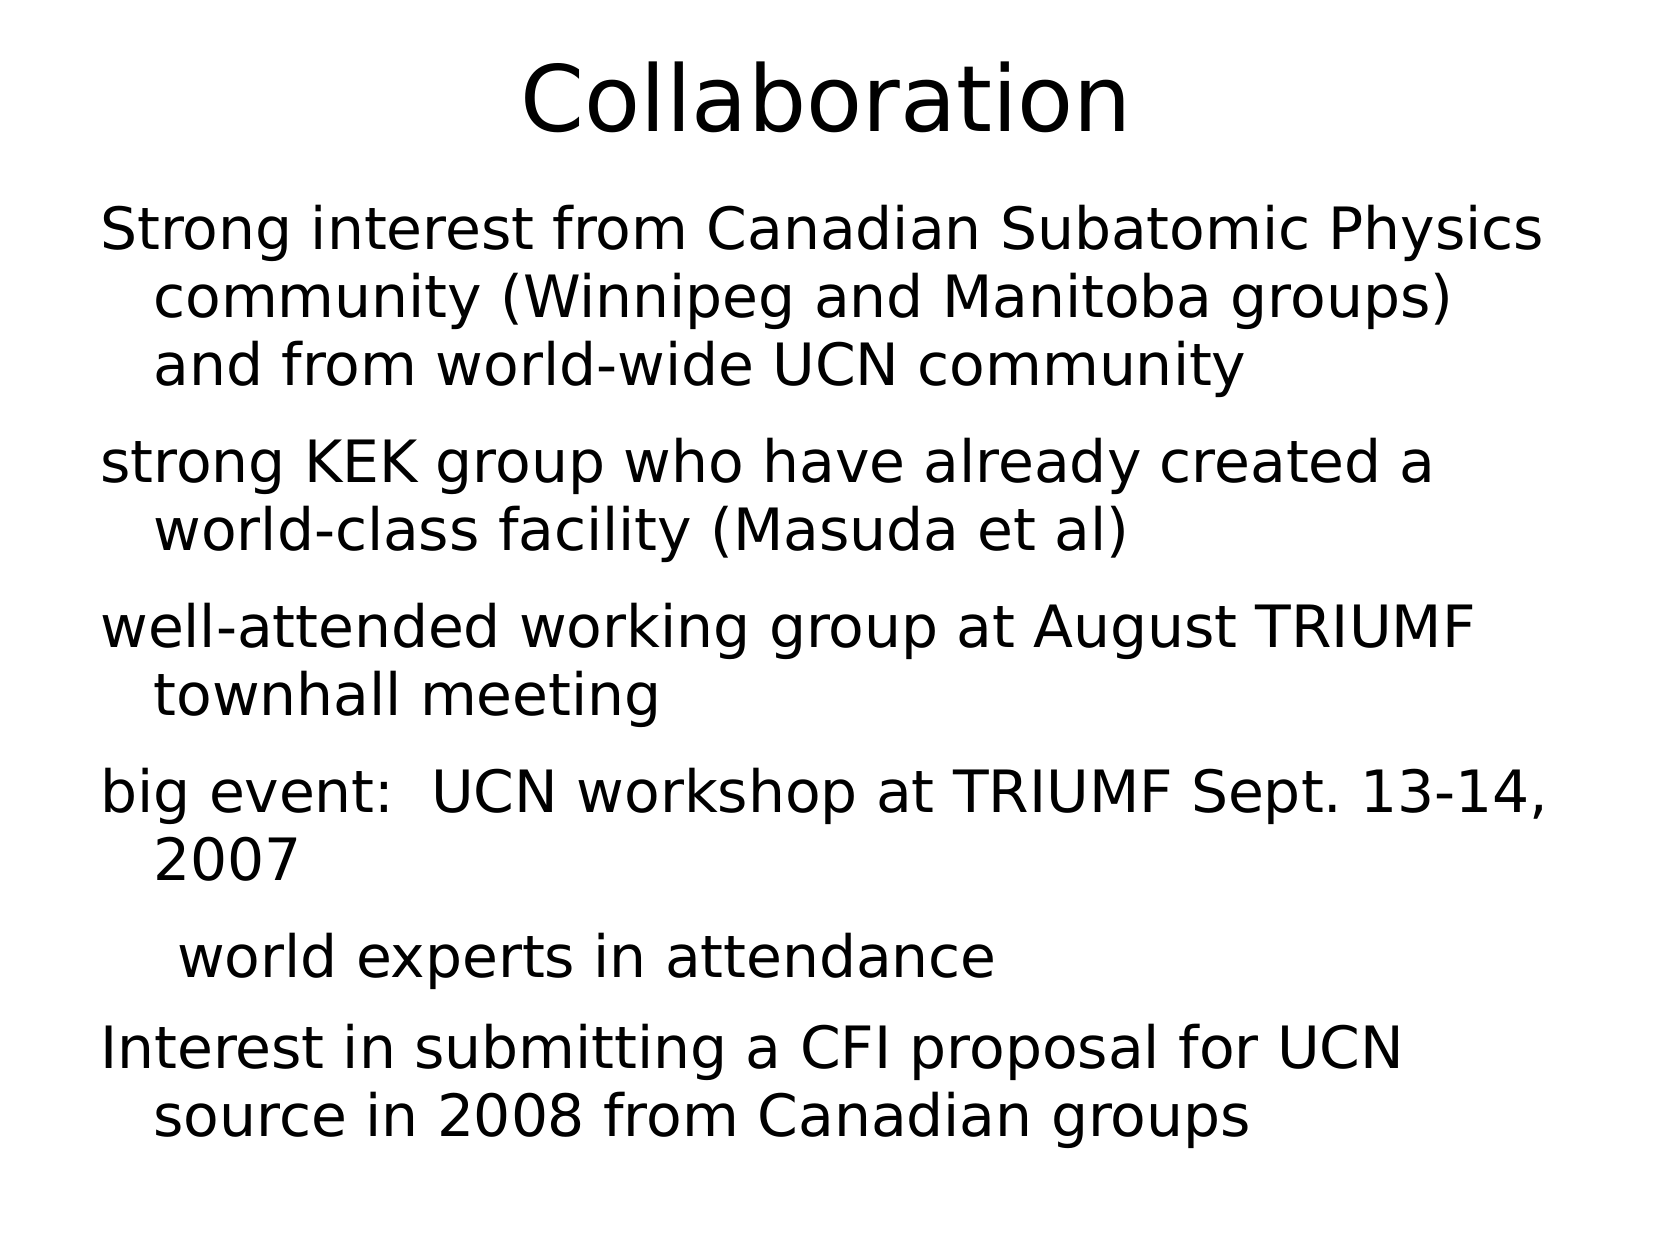

# Collaboration
Strong interest from Canadian Subatomic Physics community (Winnipeg and Manitoba groups) and from world-wide UCN community
strong KEK group who have already created a world-class facility (Masuda et al)
well-attended working group at August TRIUMF townhall meeting
big event: UCN workshop at TRIUMF Sept. 13-14, 2007
world experts in attendance
Interest in submitting a CFI proposal for UCN source in 2008 from Canadian groups